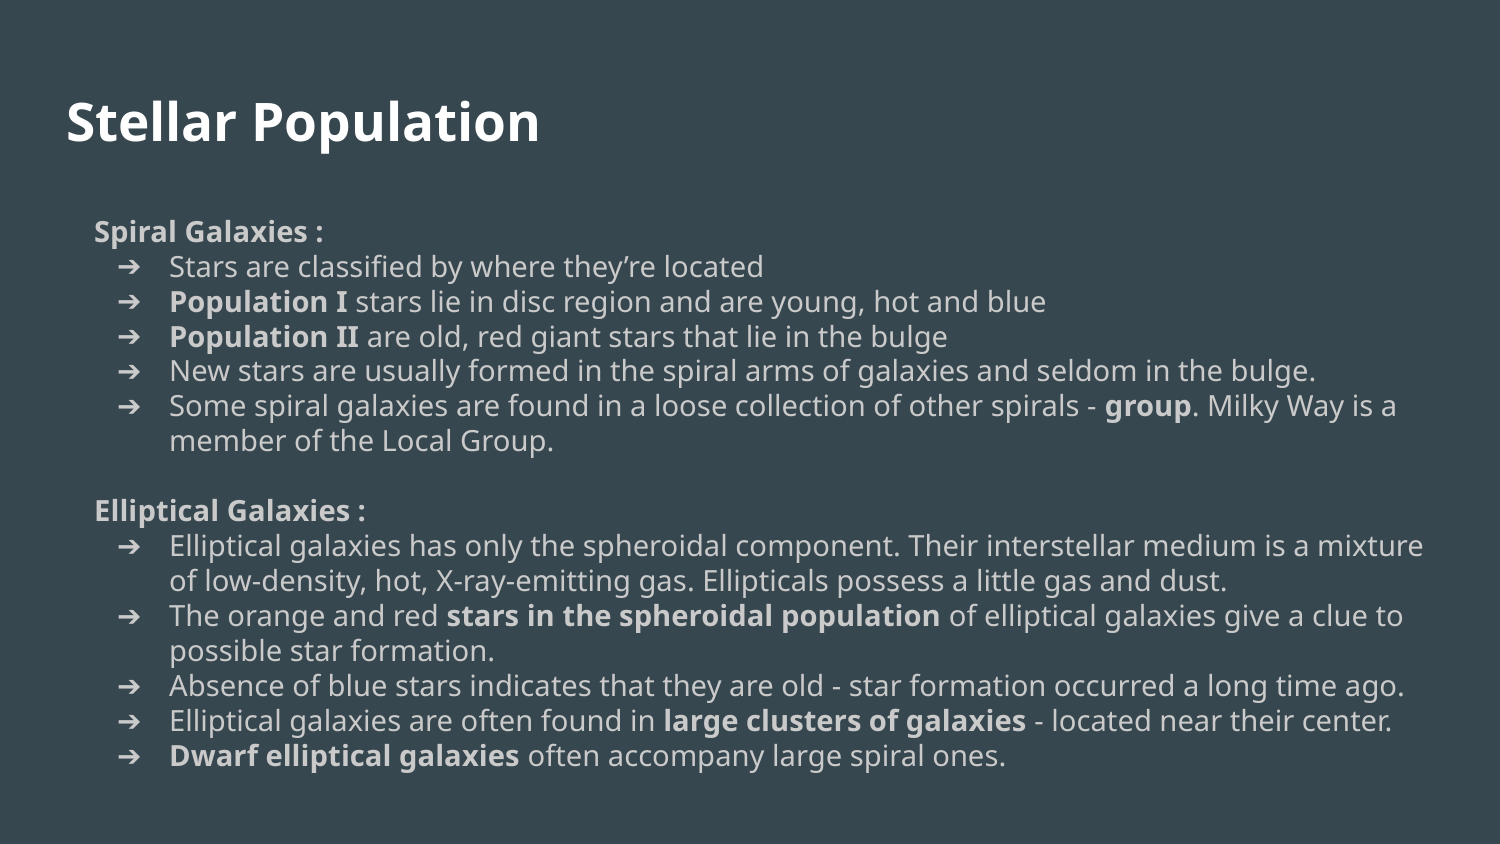

# Stellar Population
Spiral Galaxies :
Stars are classified by where they’re located
Population I stars lie in disc region and are young, hot and blue
Population II are old, red giant stars that lie in the bulge
New stars are usually formed in the spiral arms of galaxies and seldom in the bulge.
Some spiral galaxies are found in a loose collection of other spirals - group. Milky Way is a member of the Local Group.
Elliptical Galaxies :
Elliptical galaxies has only the spheroidal component. Their interstellar medium is a mixture of low-density, hot, X-ray-emitting gas. Ellipticals possess a little gas and dust.
The orange and red stars in the spheroidal population of elliptical galaxies give a clue to possible star formation.
Absence of blue stars indicates that they are old - star formation occurred a long time ago.
Elliptical galaxies are often found in large clusters of galaxies - located near their center.
Dwarf elliptical galaxies often accompany large spiral ones.